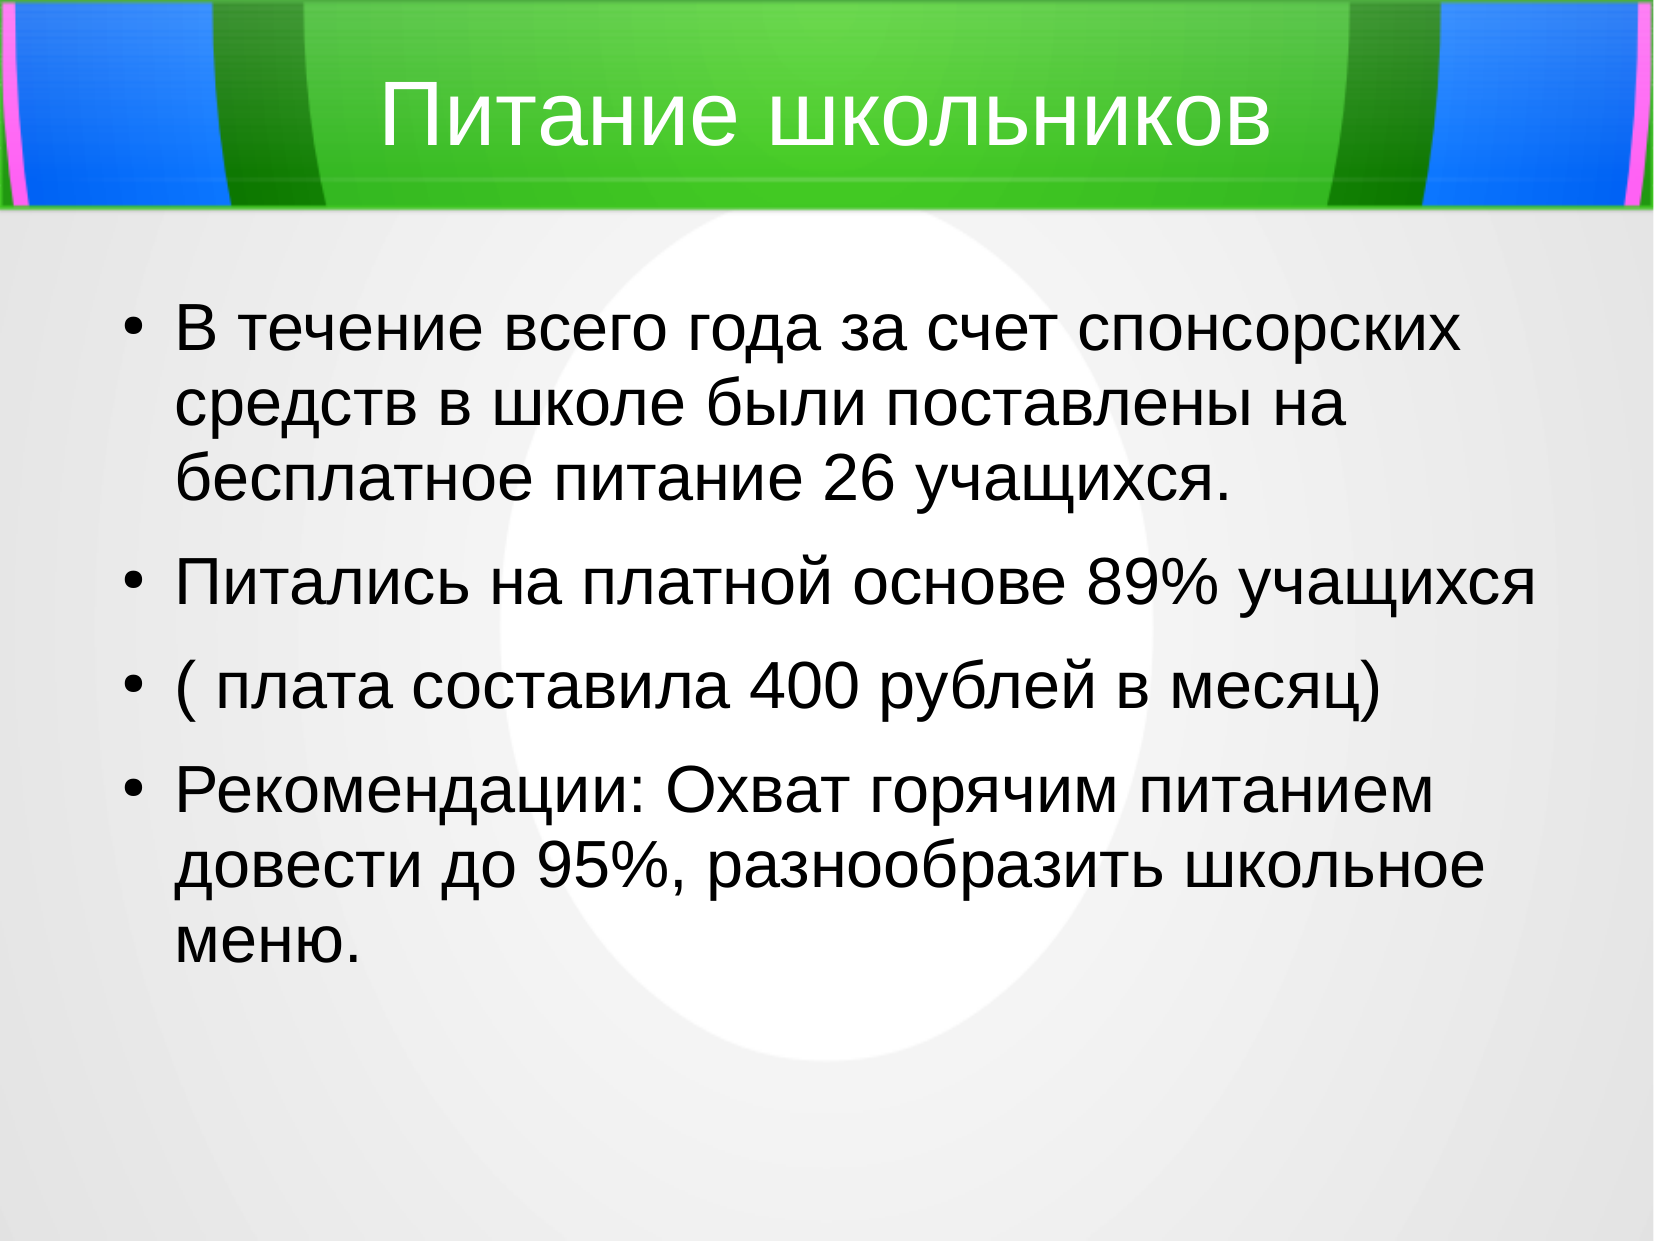

# Питание школьников
В течение всего года за счет спонсорских средств в школе были поставлены на бесплатное питание 26 учащихся.
Питались на платной основе 89% учащихся
( плата составила 400 рублей в месяц)
Рекомендации: Охват горячим питанием довести до 95%, разнообразить школьное меню.